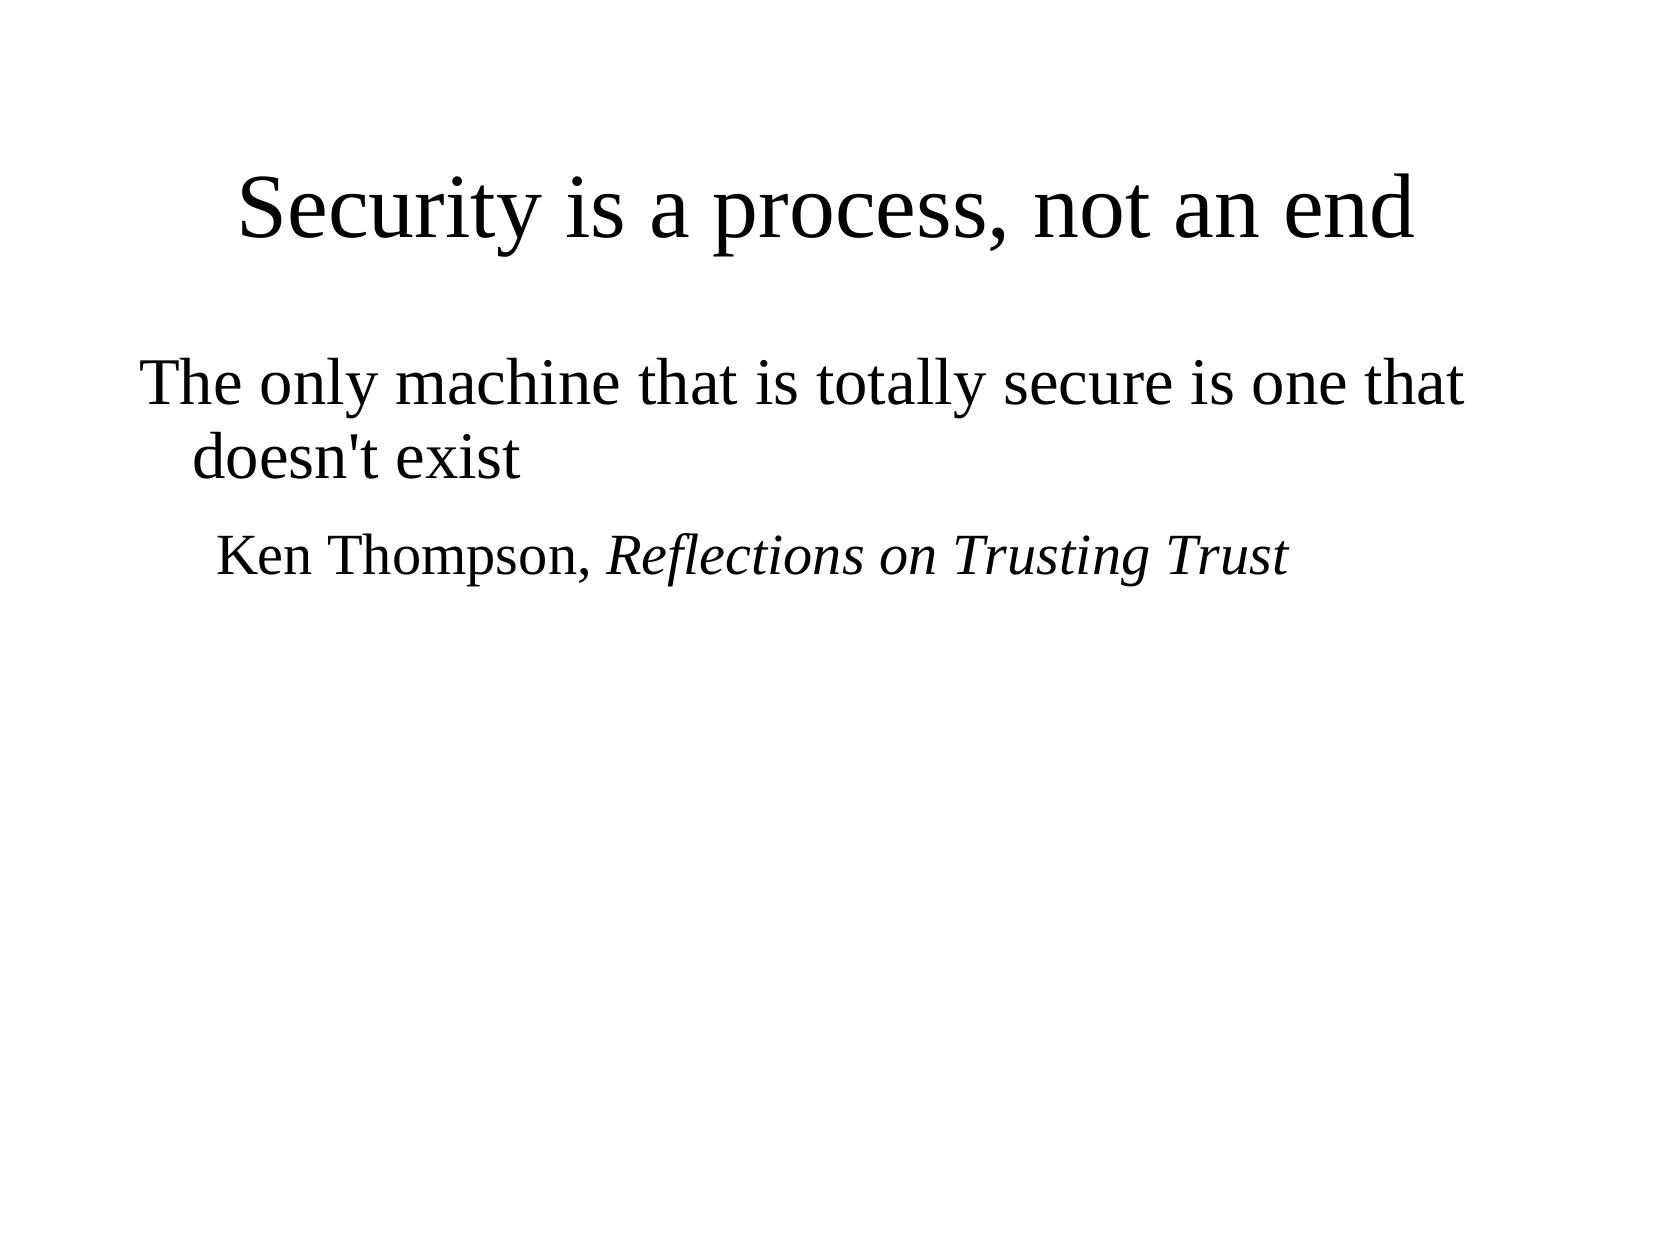

# Security is a process, not an end
The only machine that is totally secure is one that doesn't exist
Ken Thompson, Reflections on Trusting Trust